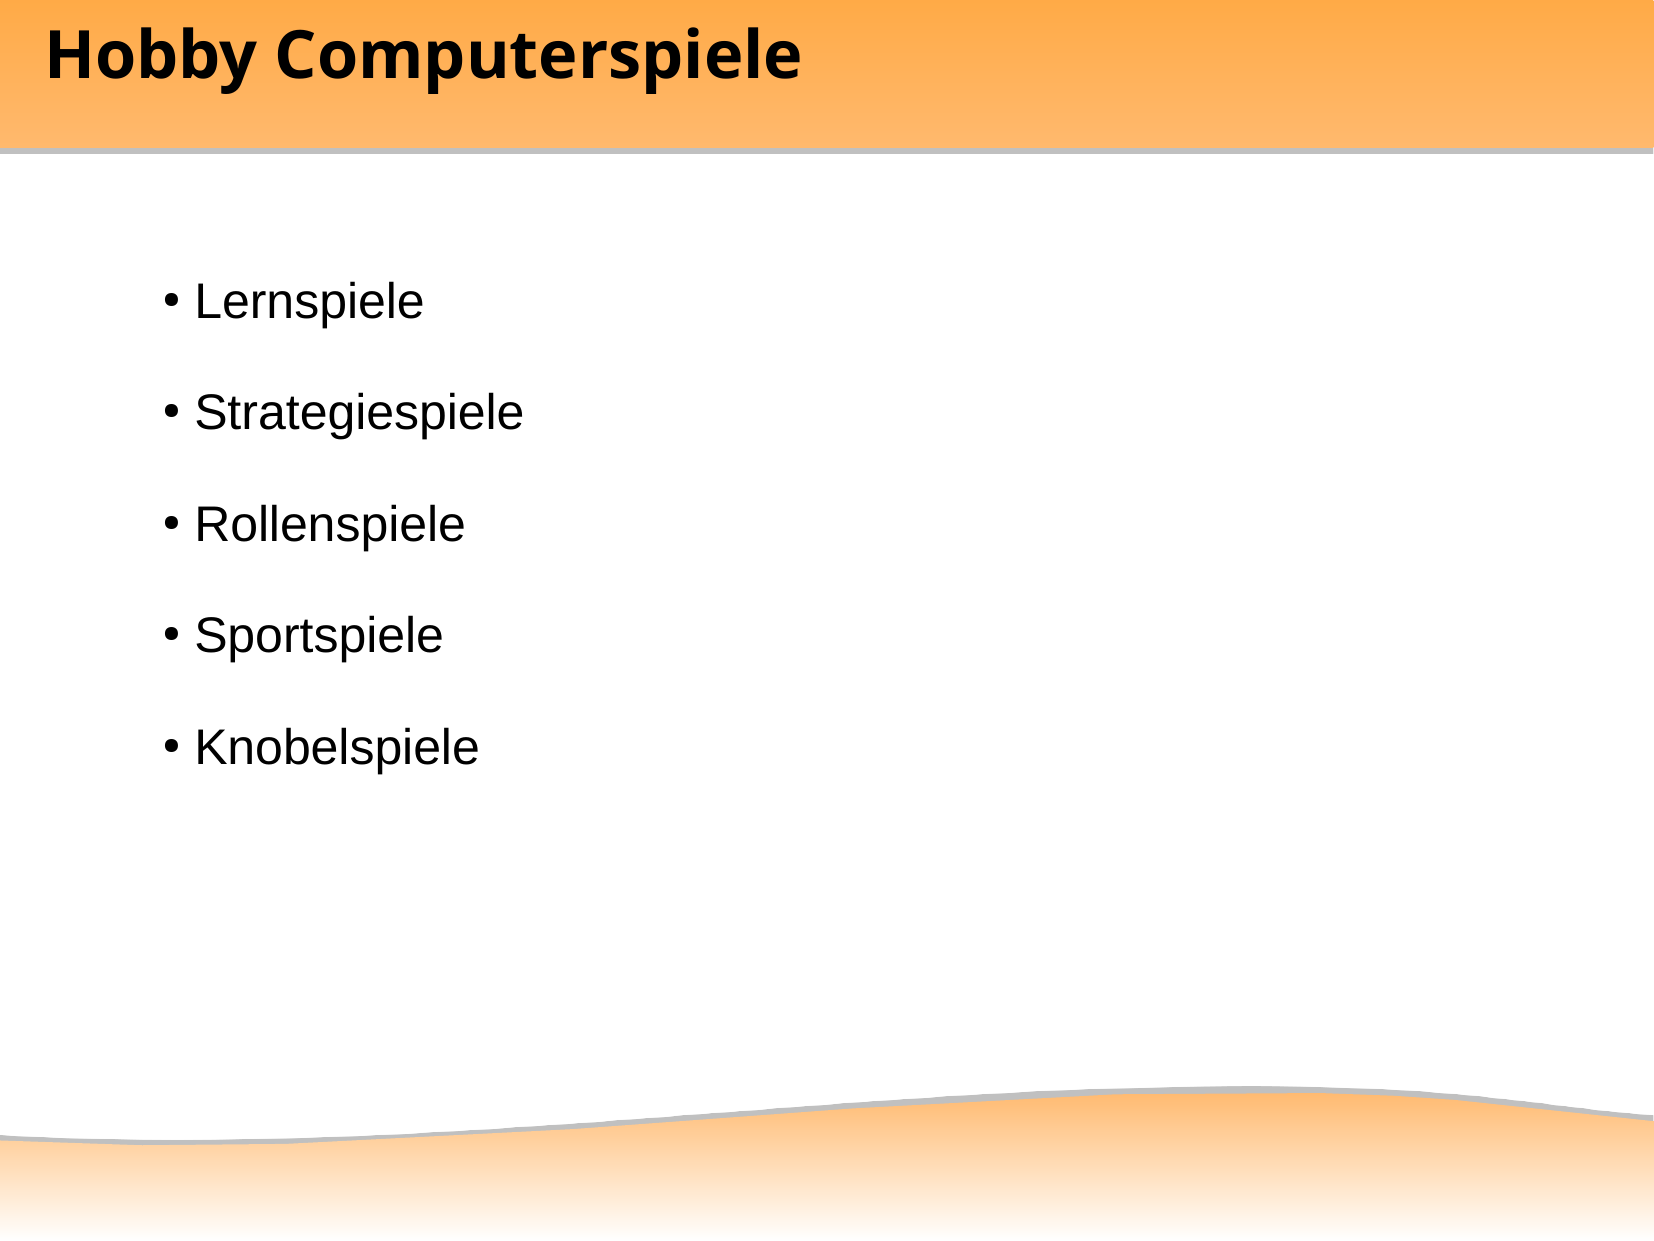

Hobby Computerspiele
 Lernspiele
 Strategiespiele
 Rollenspiele
 Sportspiele
 Knobelspiele